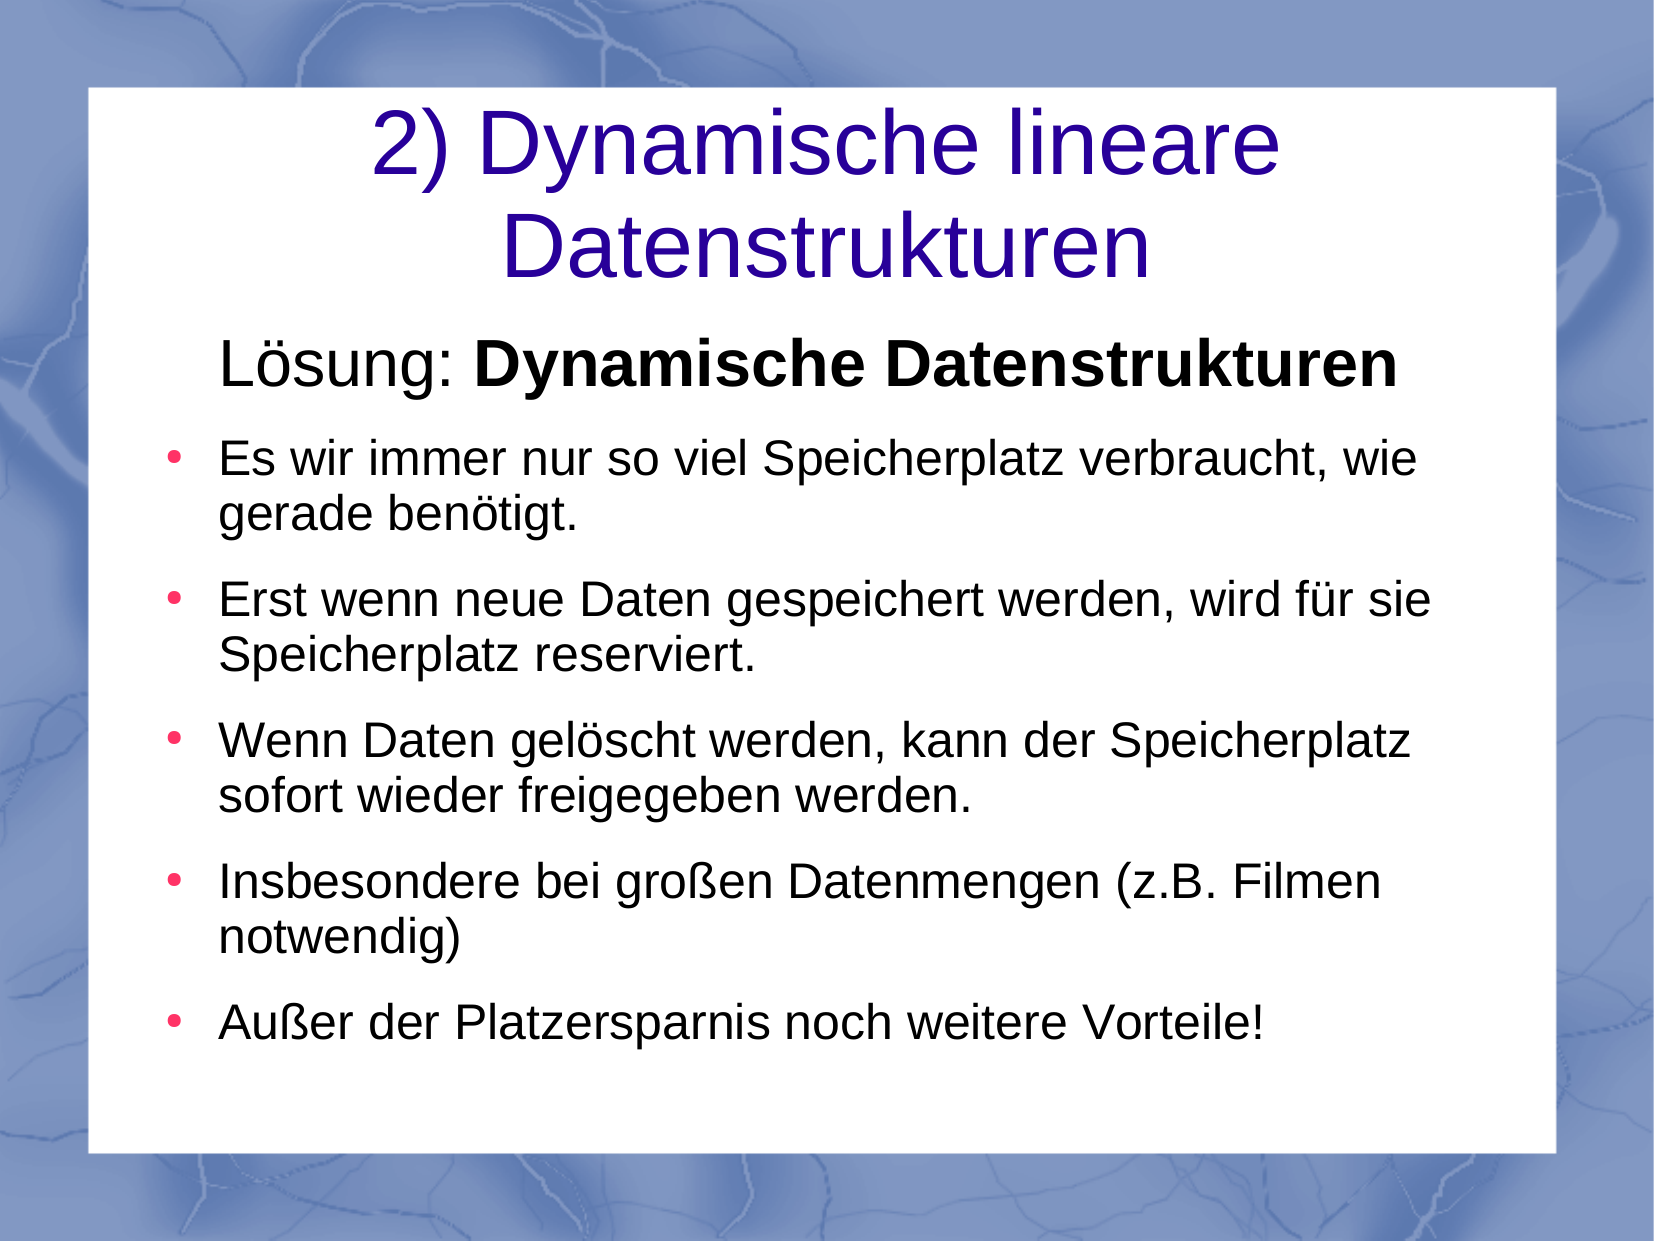

# 2) Dynamische lineare Datenstrukturen
Lösung: Dynamische Datenstrukturen
Es wir immer nur so viel Speicherplatz verbraucht, wie gerade benötigt.
Erst wenn neue Daten gespeichert werden, wird für sie Speicherplatz reserviert.
Wenn Daten gelöscht werden, kann der Speicherplatz sofort wieder freigegeben werden.
Insbesondere bei großen Datenmengen (z.B. Filmen notwendig)
Außer der Platzersparnis noch weitere Vorteile!